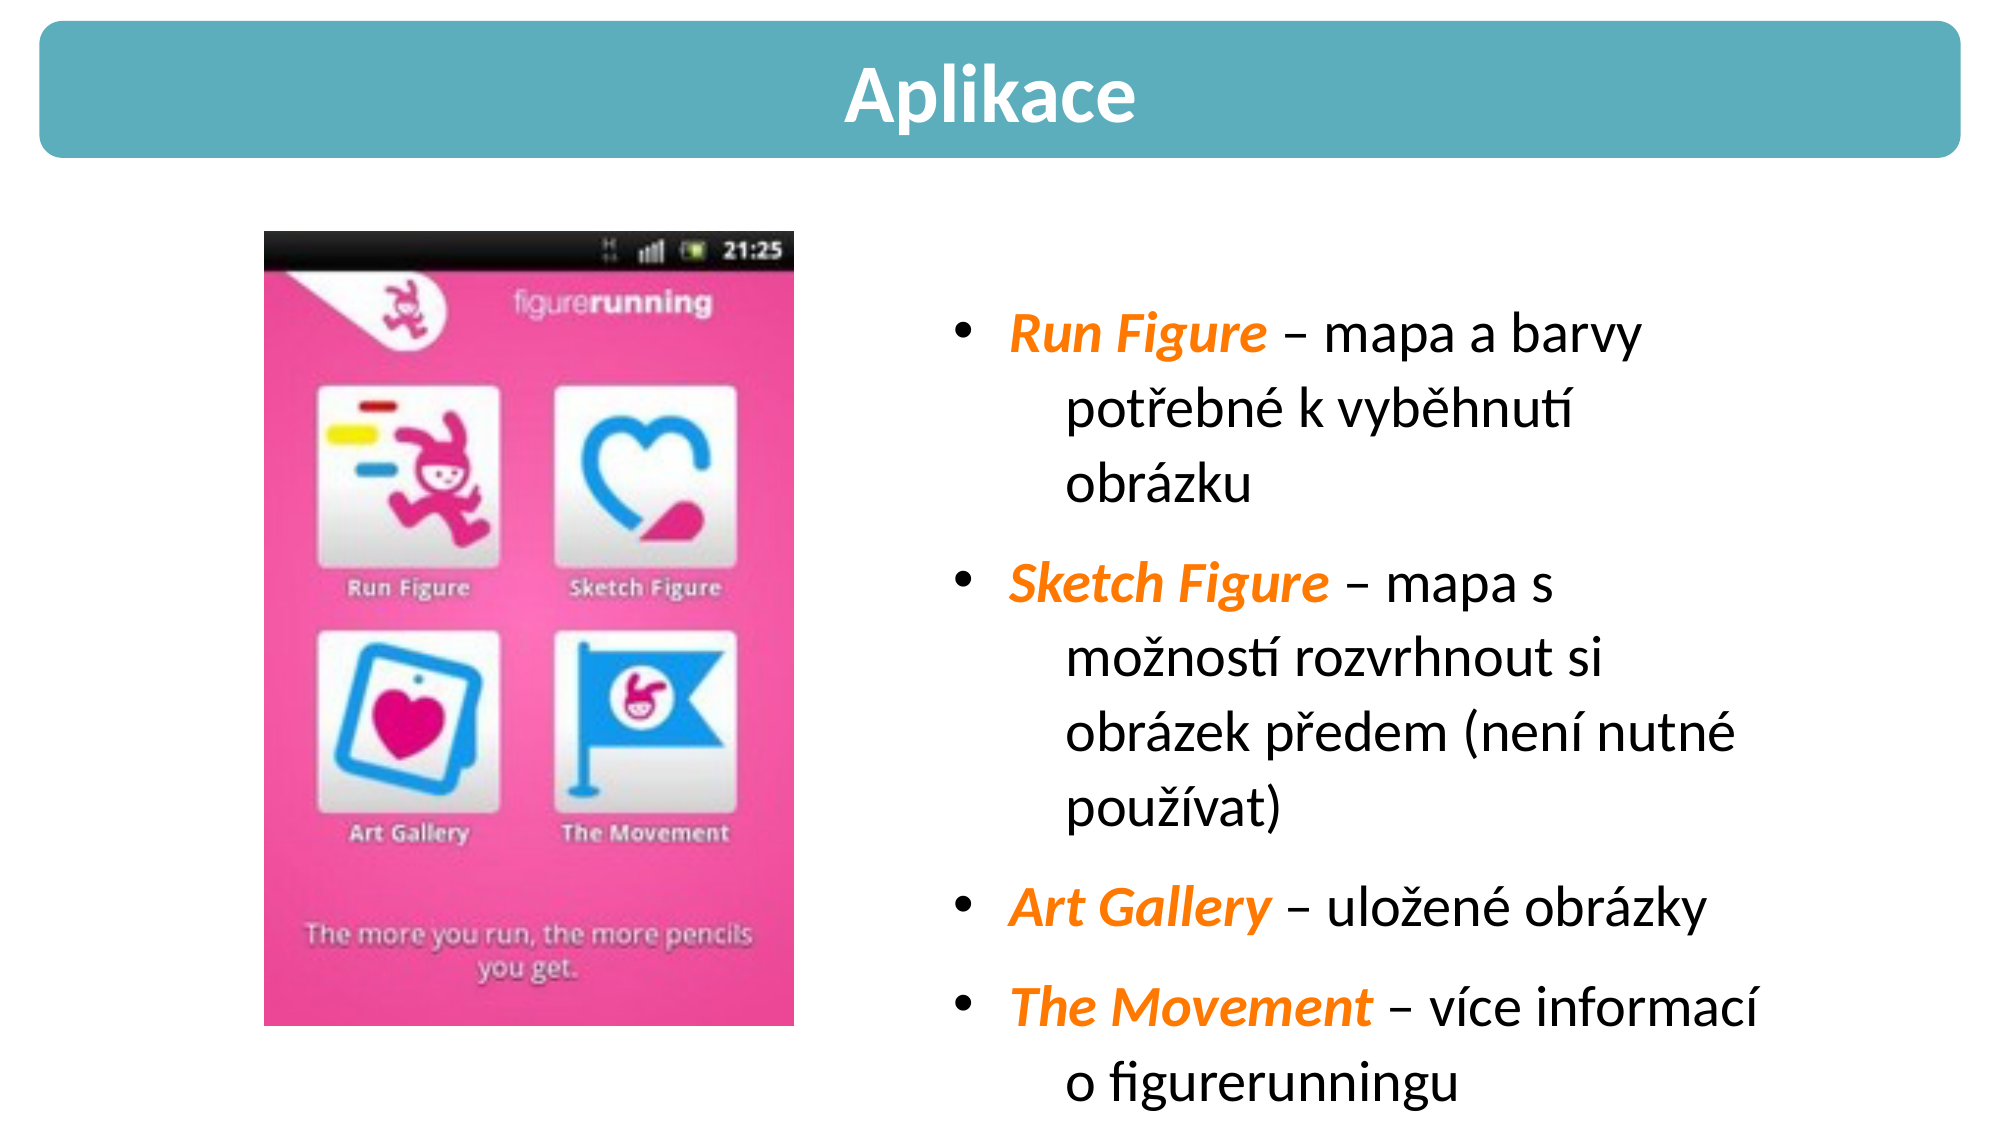

Aplikace
Run Figure – mapa a barvy potřebné k vyběhnutí obrázku
Sketch Figure – mapa s možností rozvrhnout si obrázek předem (není nutné používat)
Art Gallery – uložené obrázky
The Movement – více informací o figurerunningu